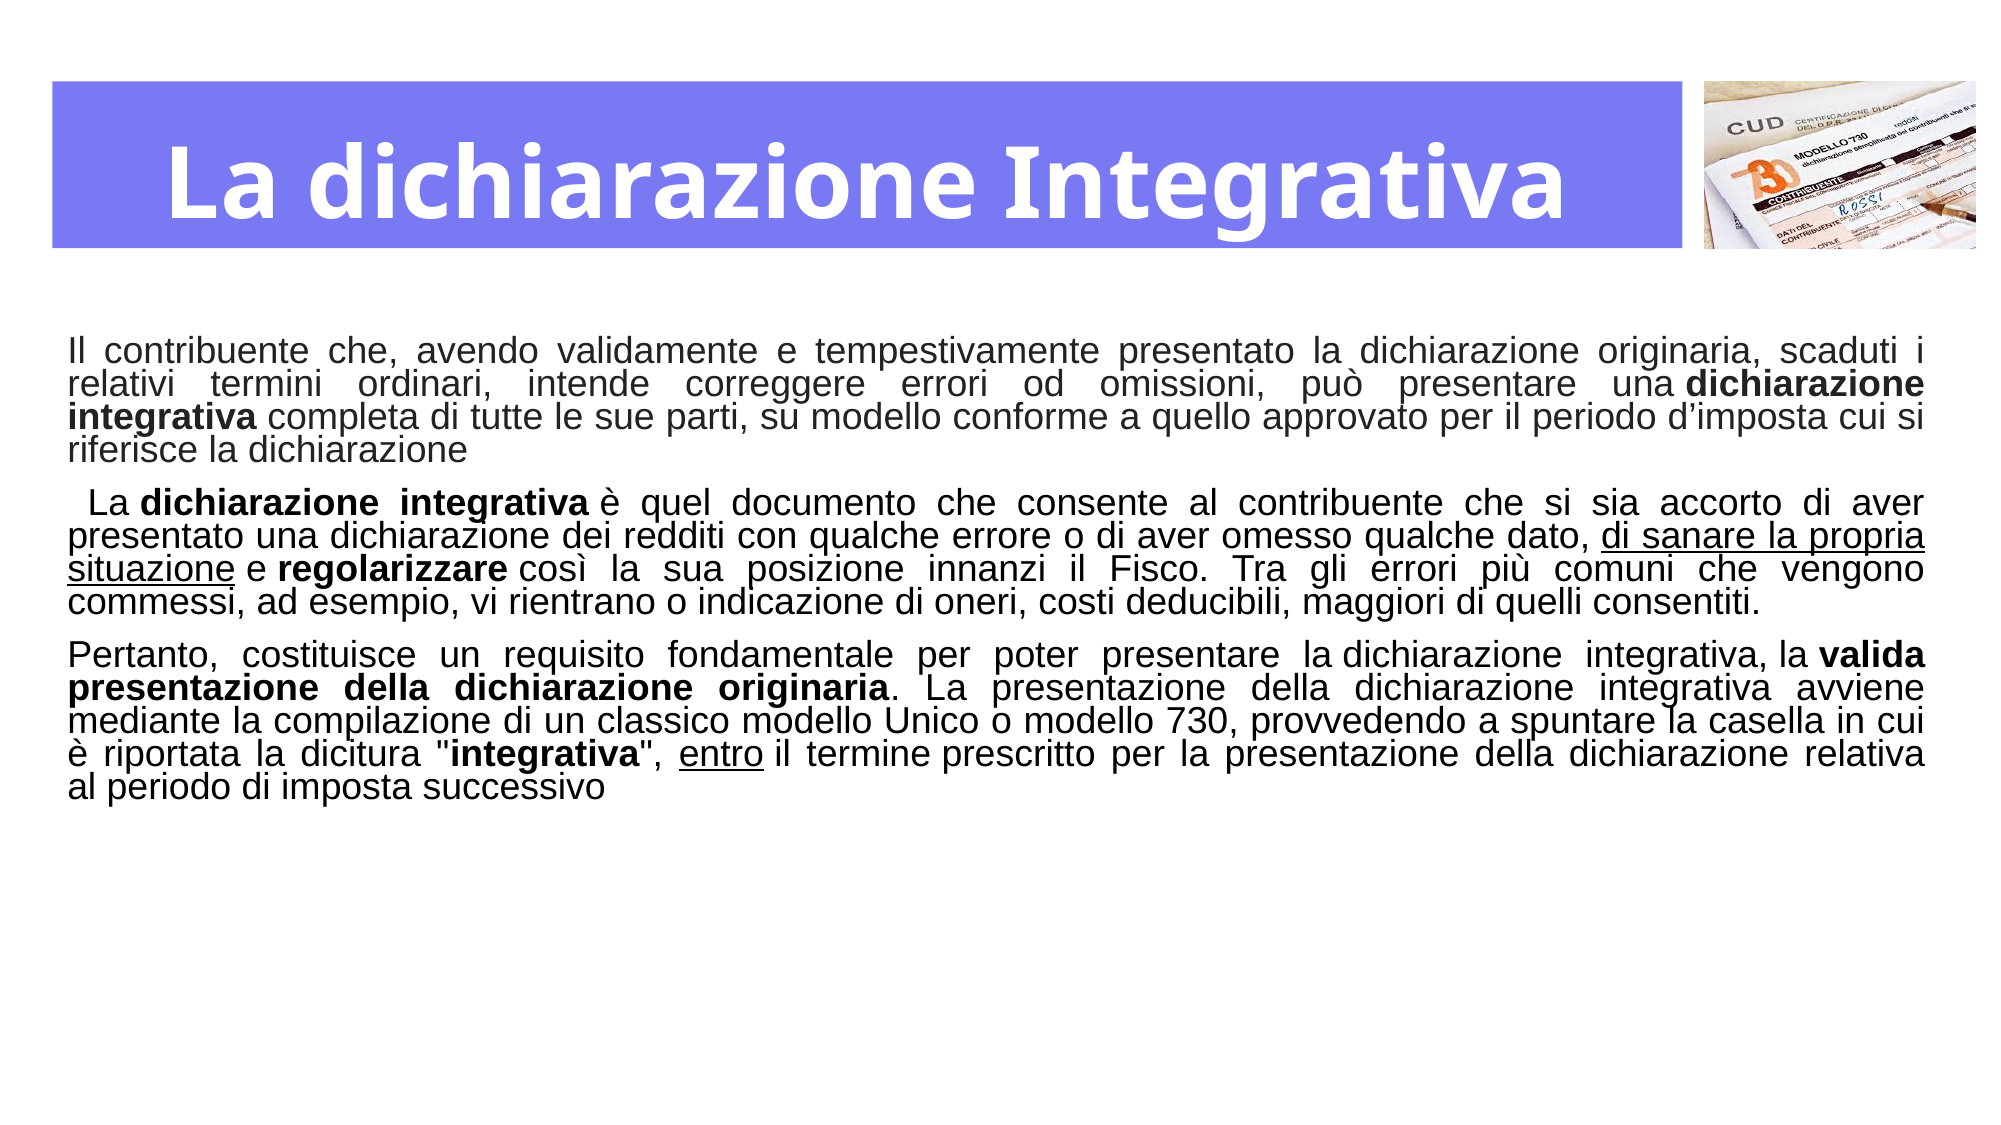

La dichiarazione Integrativa
# Il contribuente che, avendo validamente e tempestivamente presentato la dichiarazione originaria, scaduti i relativi termini ordinari, intende correggere errori od omissioni, può presentare una dichiarazione integrativa completa di tutte le sue parti, su modello conforme a quello approvato per il periodo d’imposta cui si riferisce la dichiarazione
 La dichiarazione integrativa è quel documento che consente al contribuente che si sia accorto di aver presentato una dichiarazione dei redditi con qualche errore o di aver omesso qualche dato, di sanare la propria situazione e regolarizzare così la sua posizione innanzi il Fisco. Tra gli errori più comuni che vengono commessi, ad esempio, vi rientrano o indicazione di oneri, costi deducibili, maggiori di quelli consentiti.
Pertanto, costituisce un requisito fondamentale per poter presentare la dichiarazione integrativa, la valida presentazione della dichiarazione originaria. La presentazione della dichiarazione integrativa avviene mediante la compilazione di un classico modello Unico o modello 730, provvedendo a spuntare la casella in cui è riportata la dicitura "integrativa", entro il termine prescritto per la presentazione della dichiarazione relativa al periodo di imposta successivo